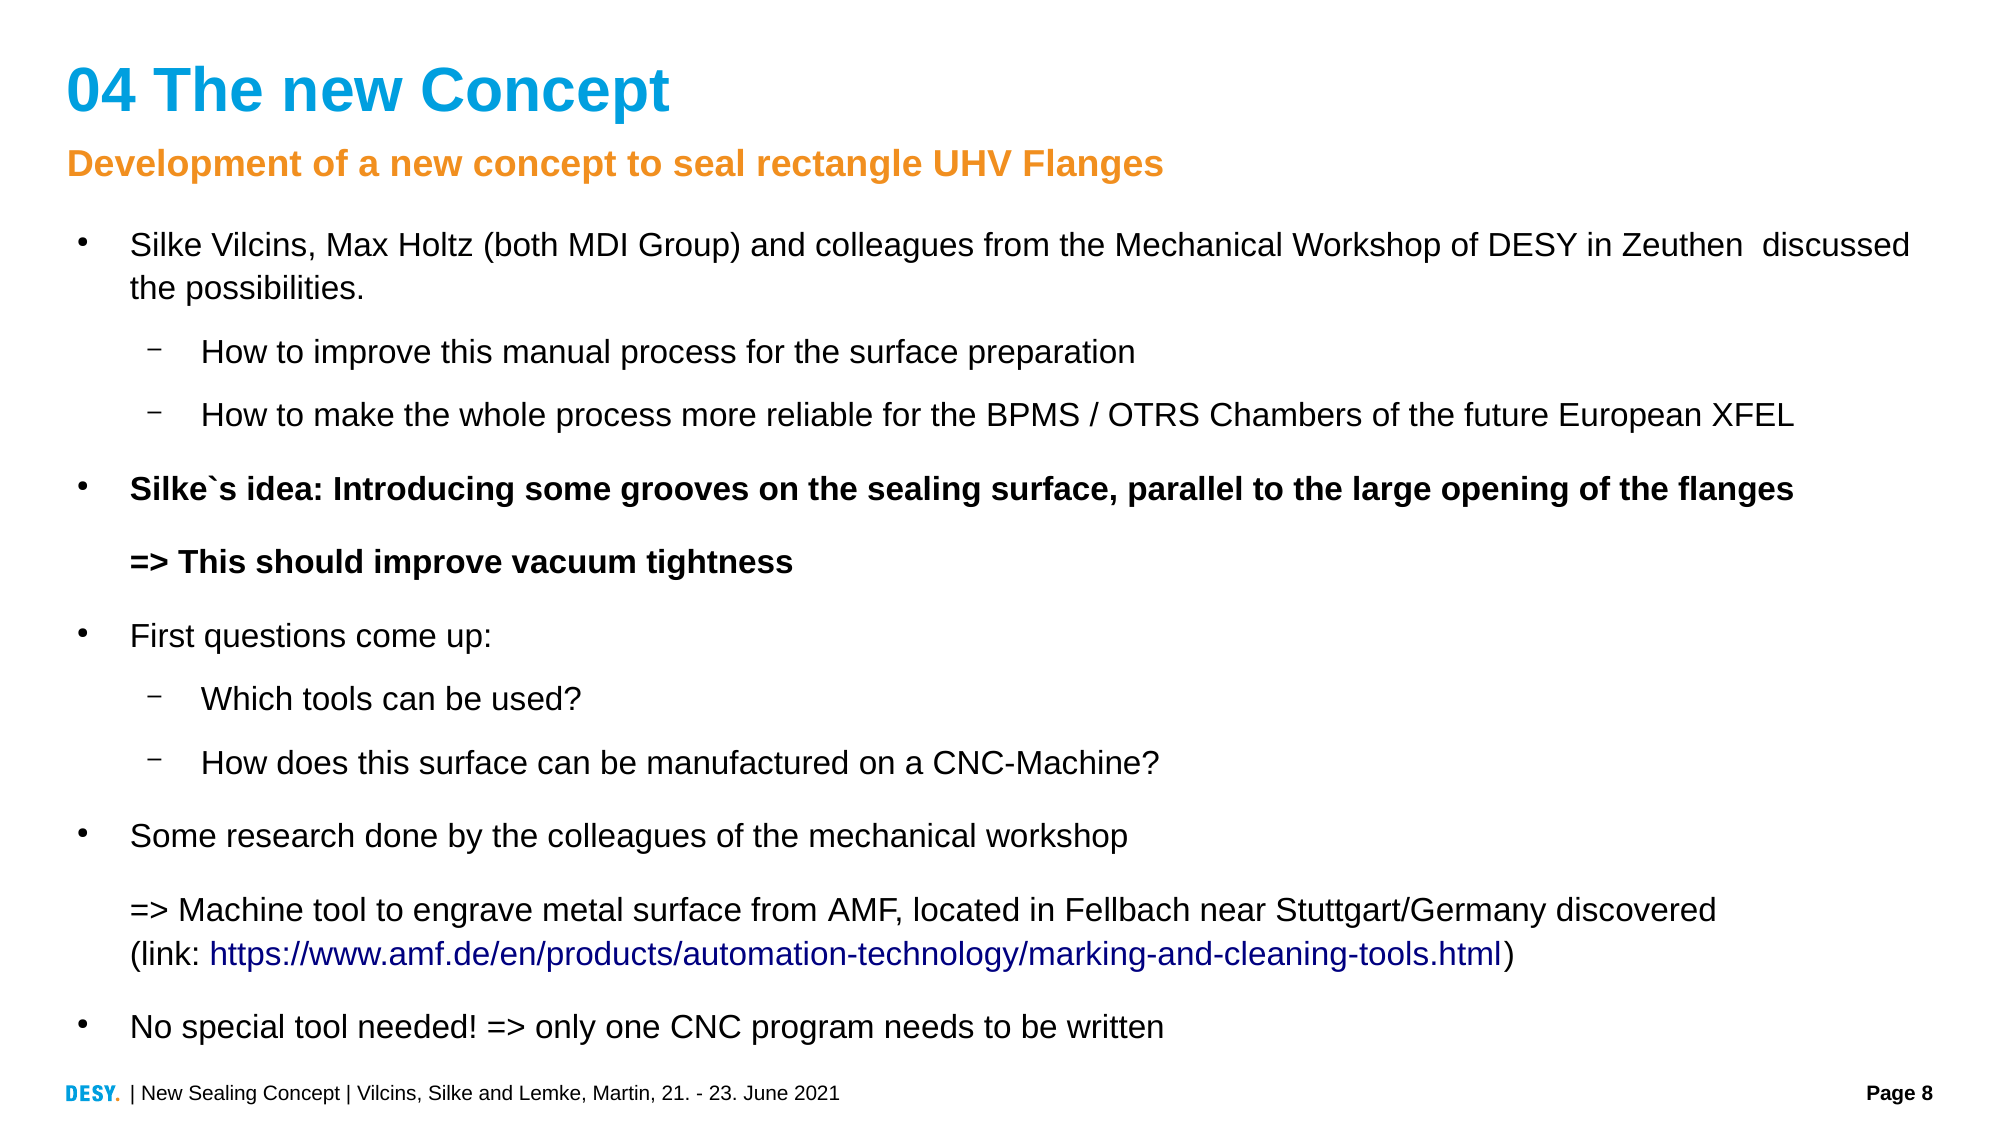

# 04 The new Concept
Development of a new concept to seal rectangle UHV Flanges
Silke Vilcins, Max Holtz (both MDI Group) and colleagues from the Mechanical Workshop of DESY in Zeuthen discussed the possibilities.
How to improve this manual process for the surface preparation
How to make the whole process more reliable for the BPMS / OTRS Chambers of the future European XFEL
Silke`s idea: Introducing some grooves on the sealing surface, parallel to the large opening of the flanges
=> This should improve vacuum tightness
First questions come up:
Which tools can be used?
How does this surface can be manufactured on a CNC-Machine?
Some research done by the colleagues of the mechanical workshop
=> Machine tool to engrave metal surface from AMF, located in Fellbach near Stuttgart/Germany discovered
(link: https://www.amf.de/en/products/automation-technology/marking-and-cleaning-tools.html)
No special tool needed! => only one CNC program needs to be written
| New Sealing Concept | Vilcins, Silke and Lemke, Martin, 21. - 23. June 2021
Source: wikipedia.com